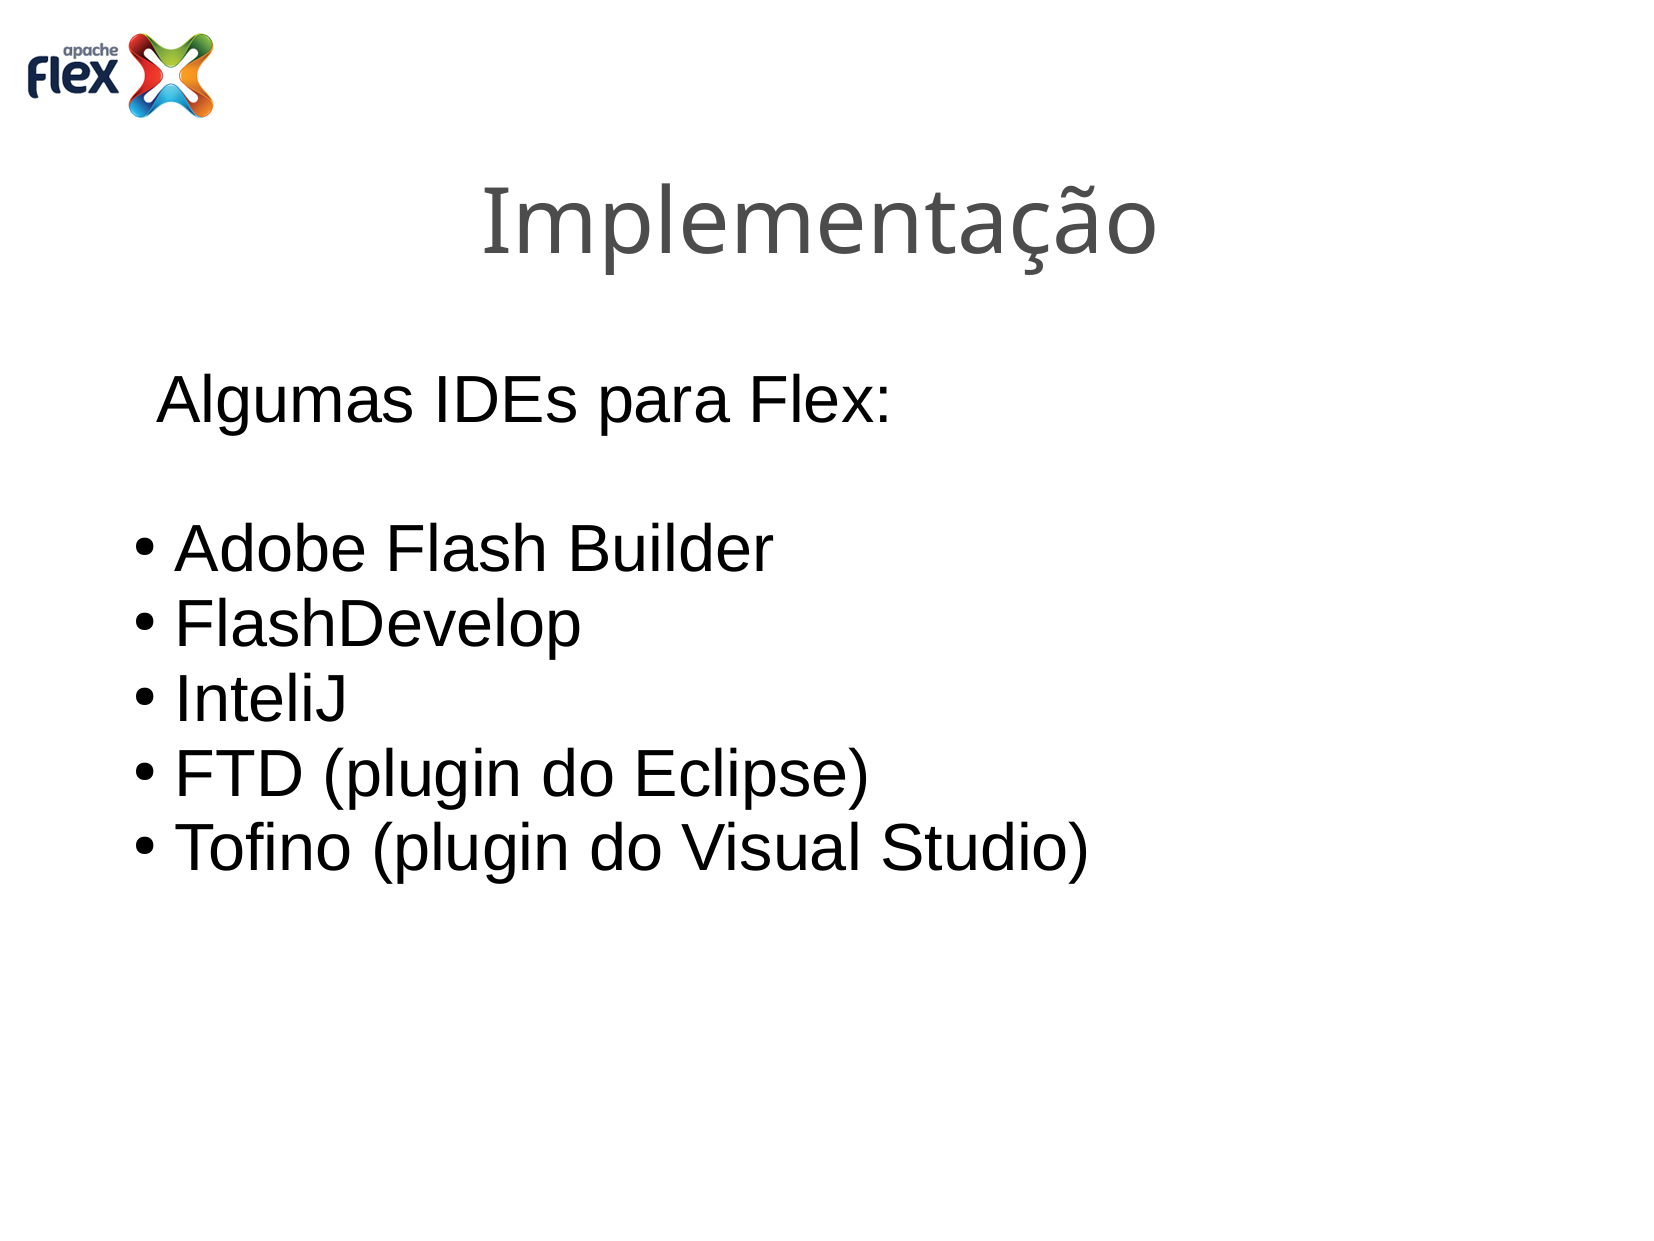

# Implementação
Algumas IDEs para Flex:
 Adobe Flash Builder
 FlashDevelop
 InteliJ
 FTD (plugin do Eclipse)
 Tofino (plugin do Visual Studio)